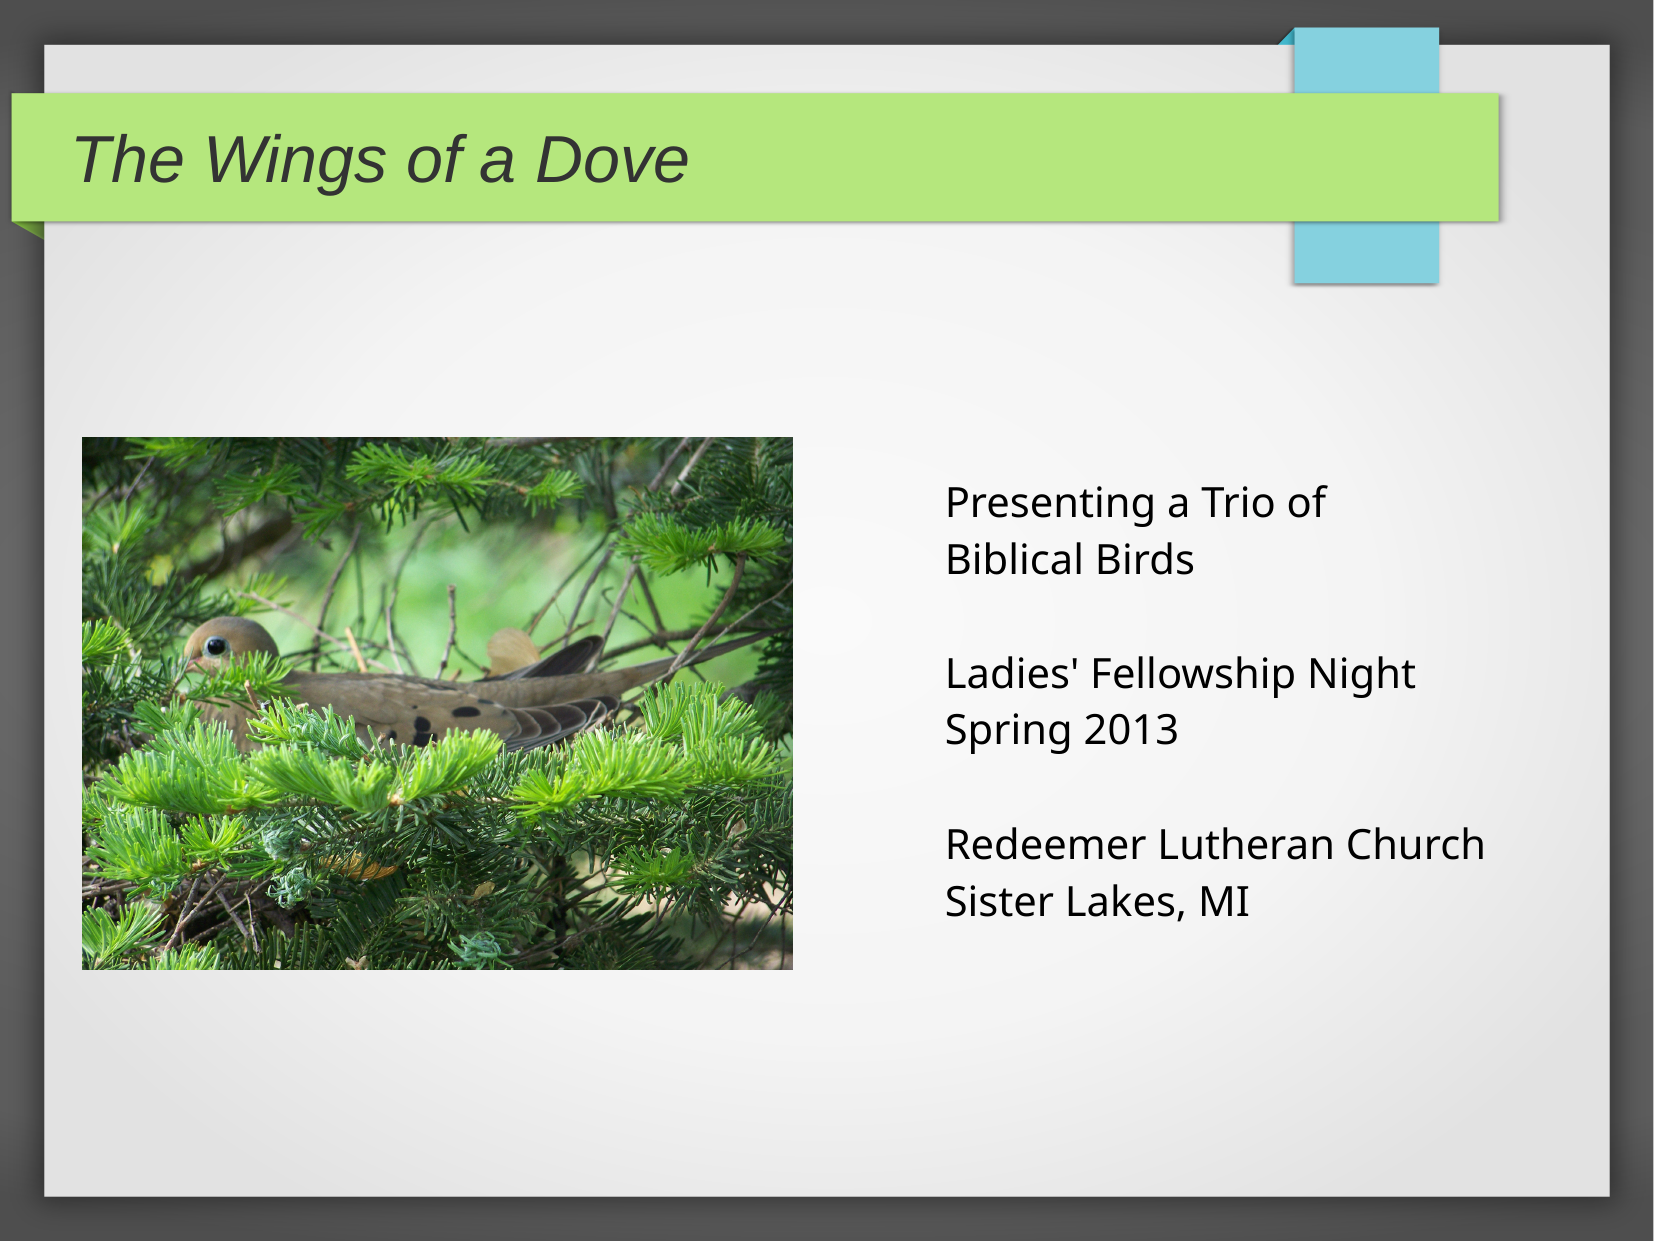

# The Wings of a Dove
Presenting a Trio of
Biblical Birds
Ladies' Fellowship Night
Spring 2013
Redeemer Lutheran Church
Sister Lakes, MI